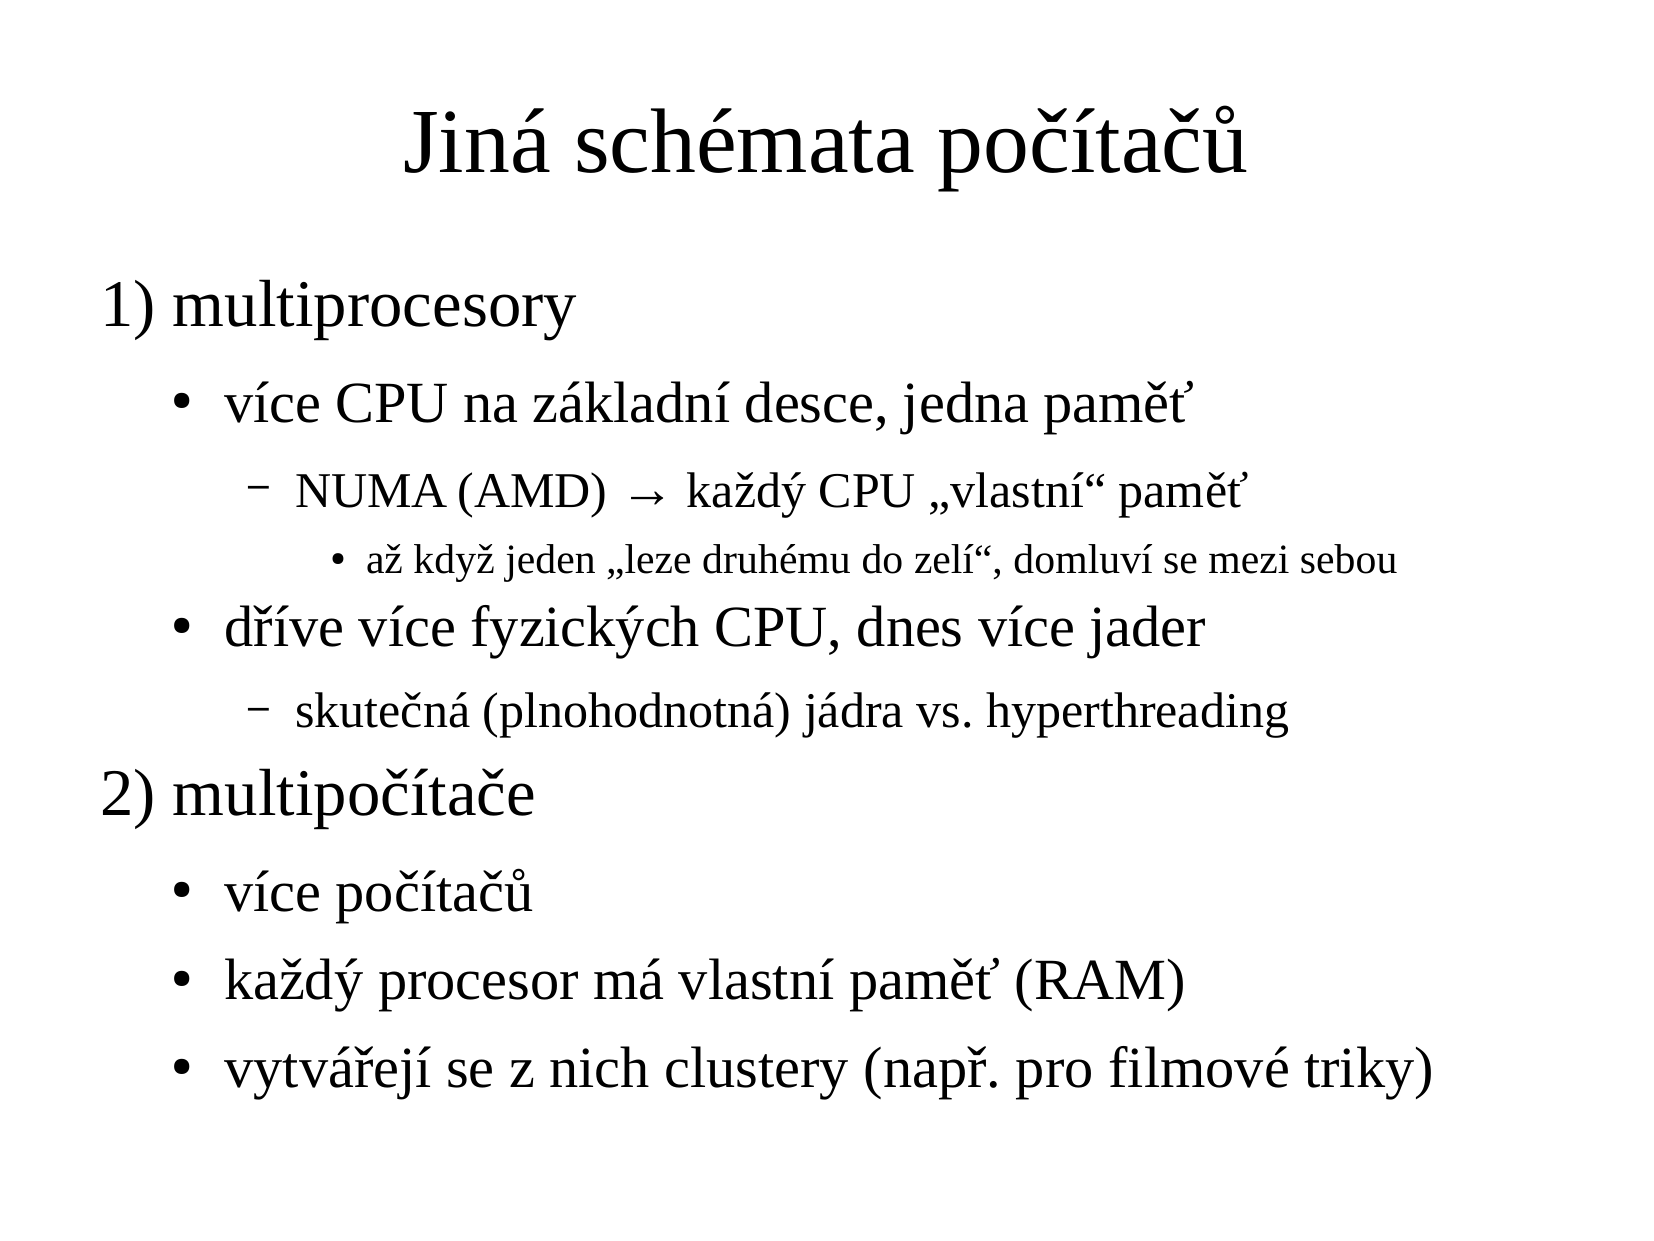

# Jiná schémata počítačů
 multiprocesory
více CPU na základní desce, jedna paměť
NUMA (AMD) → každý CPU „vlastní“ paměť
až když jeden „leze druhému do zelí“, domluví se mezi sebou
dříve více fyzických CPU, dnes více jader
skutečná (plnohodnotná) jádra vs. hyperthreading
 multipočítače
více počítačů
každý procesor má vlastní paměť (RAM)
vytvářejí se z nich clustery (např. pro filmové triky)